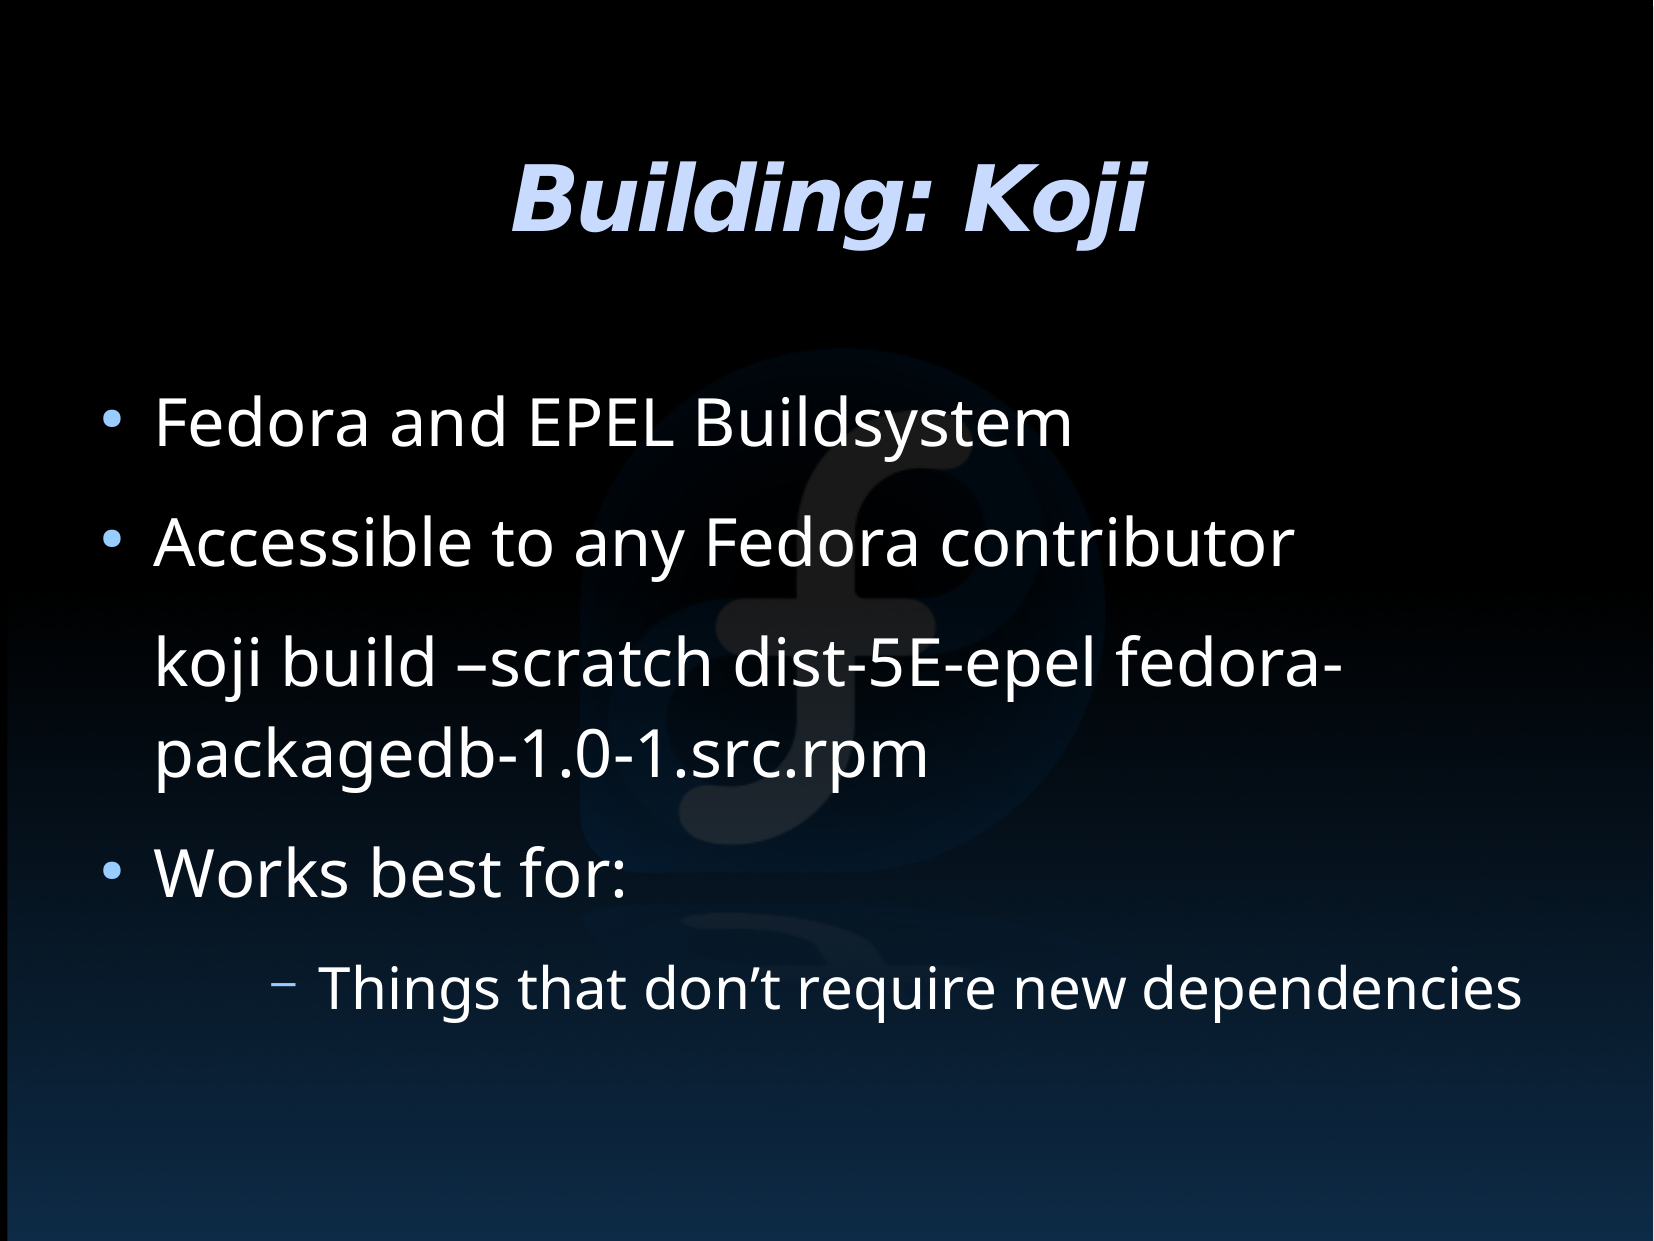

# Building: Koji
Fedora and EPEL Buildsystem
Accessible to any Fedora contributor
koji build –scratch dist-5E-epel fedora-packagedb-1.0-1.src.rpm
Works best for:
Things that don’t require new dependencies